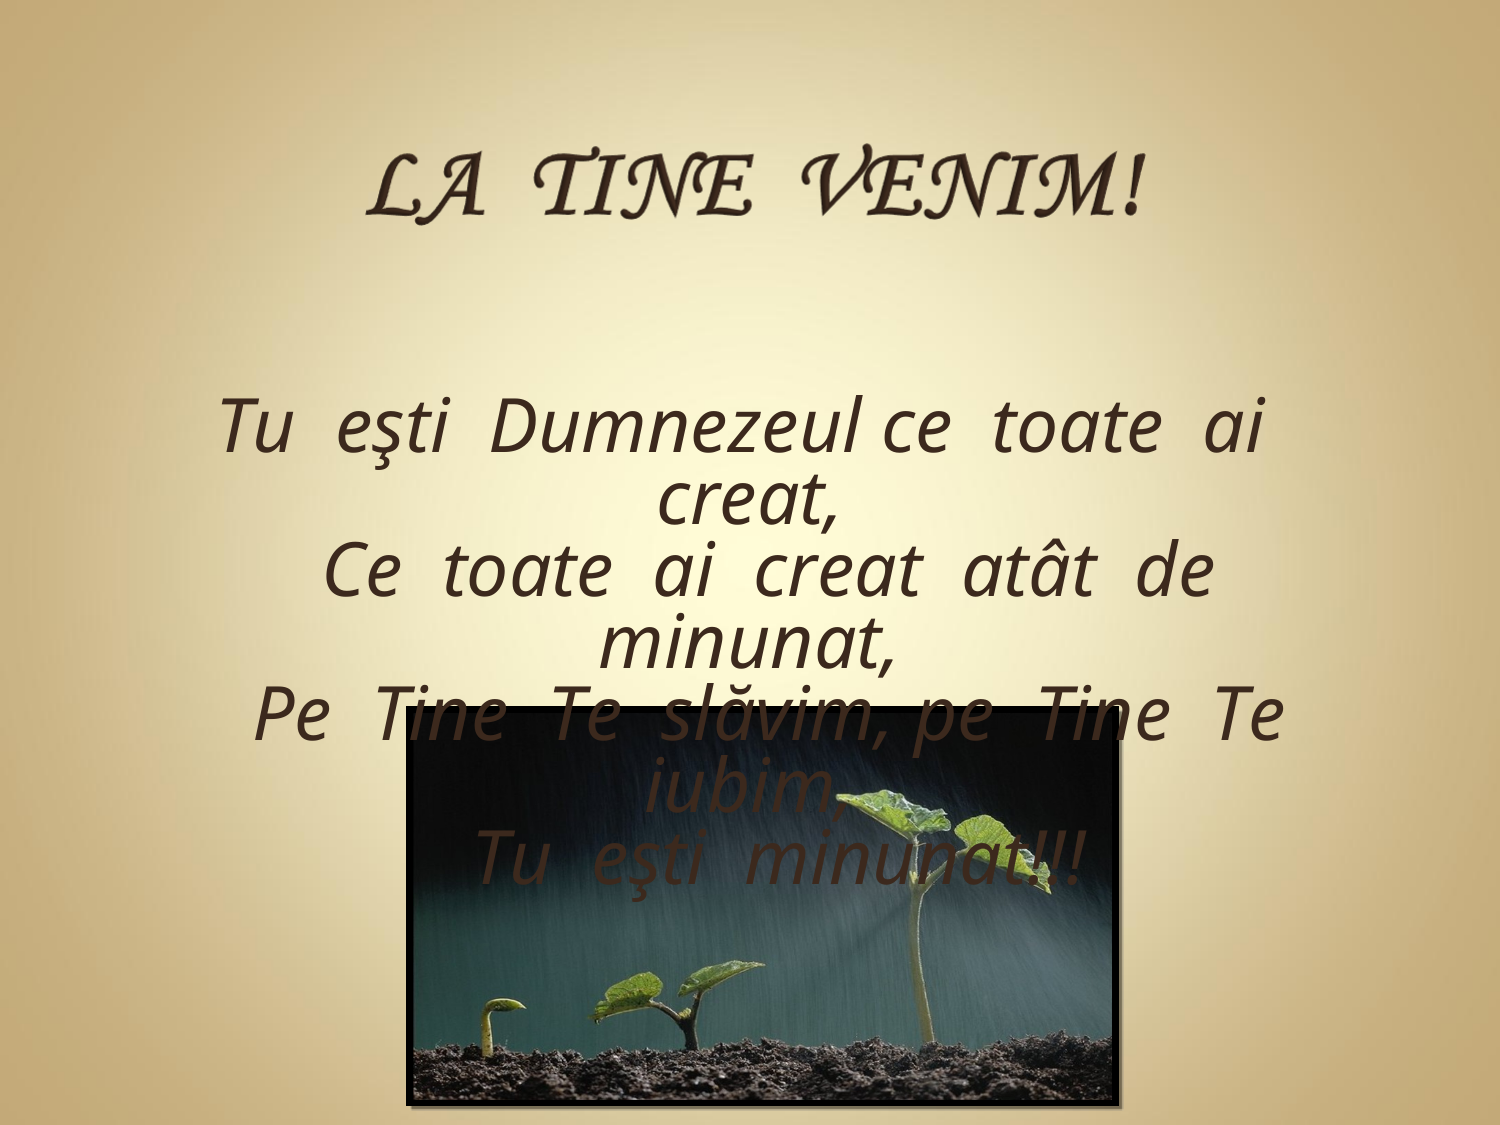

Tu eşti Dumnezeul ce toate ai creat,
 Ce toate ai creat atât de minunat,
 Pe Tine Te slăvim, pe Tine Te iubim,
 Tu eşti minunat!!!